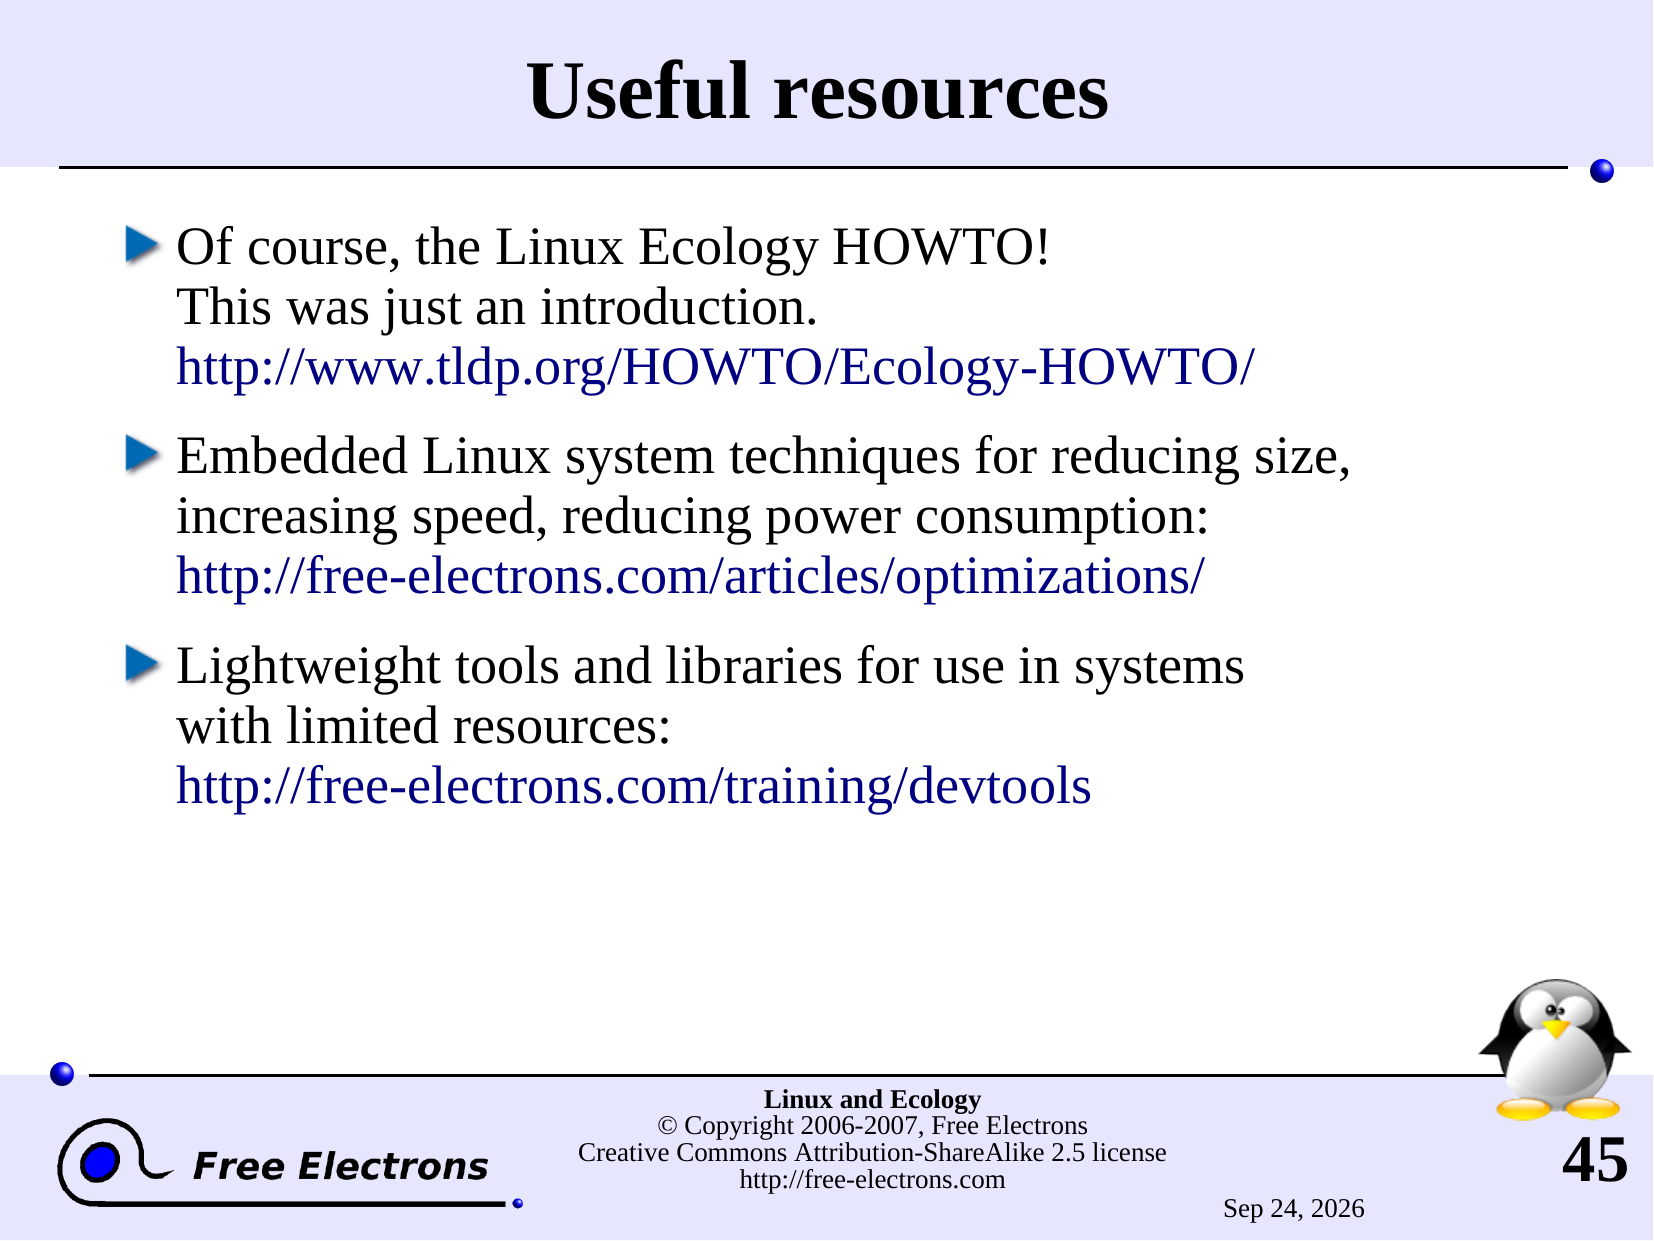

# Useful resources
Of course, the Linux Ecology HOWTO!
This was just an introduction.
http://www.tldp.org/HOWTO/Ecology-HOWTO/
Embedded Linux system techniques for reducing size, increasing speed, reducing power consumption:
http://free-electrons.com/articles/optimizations/
Lightweight tools and libraries for use in systems
with limited resources:
http://free-electrons.com/training/devtools